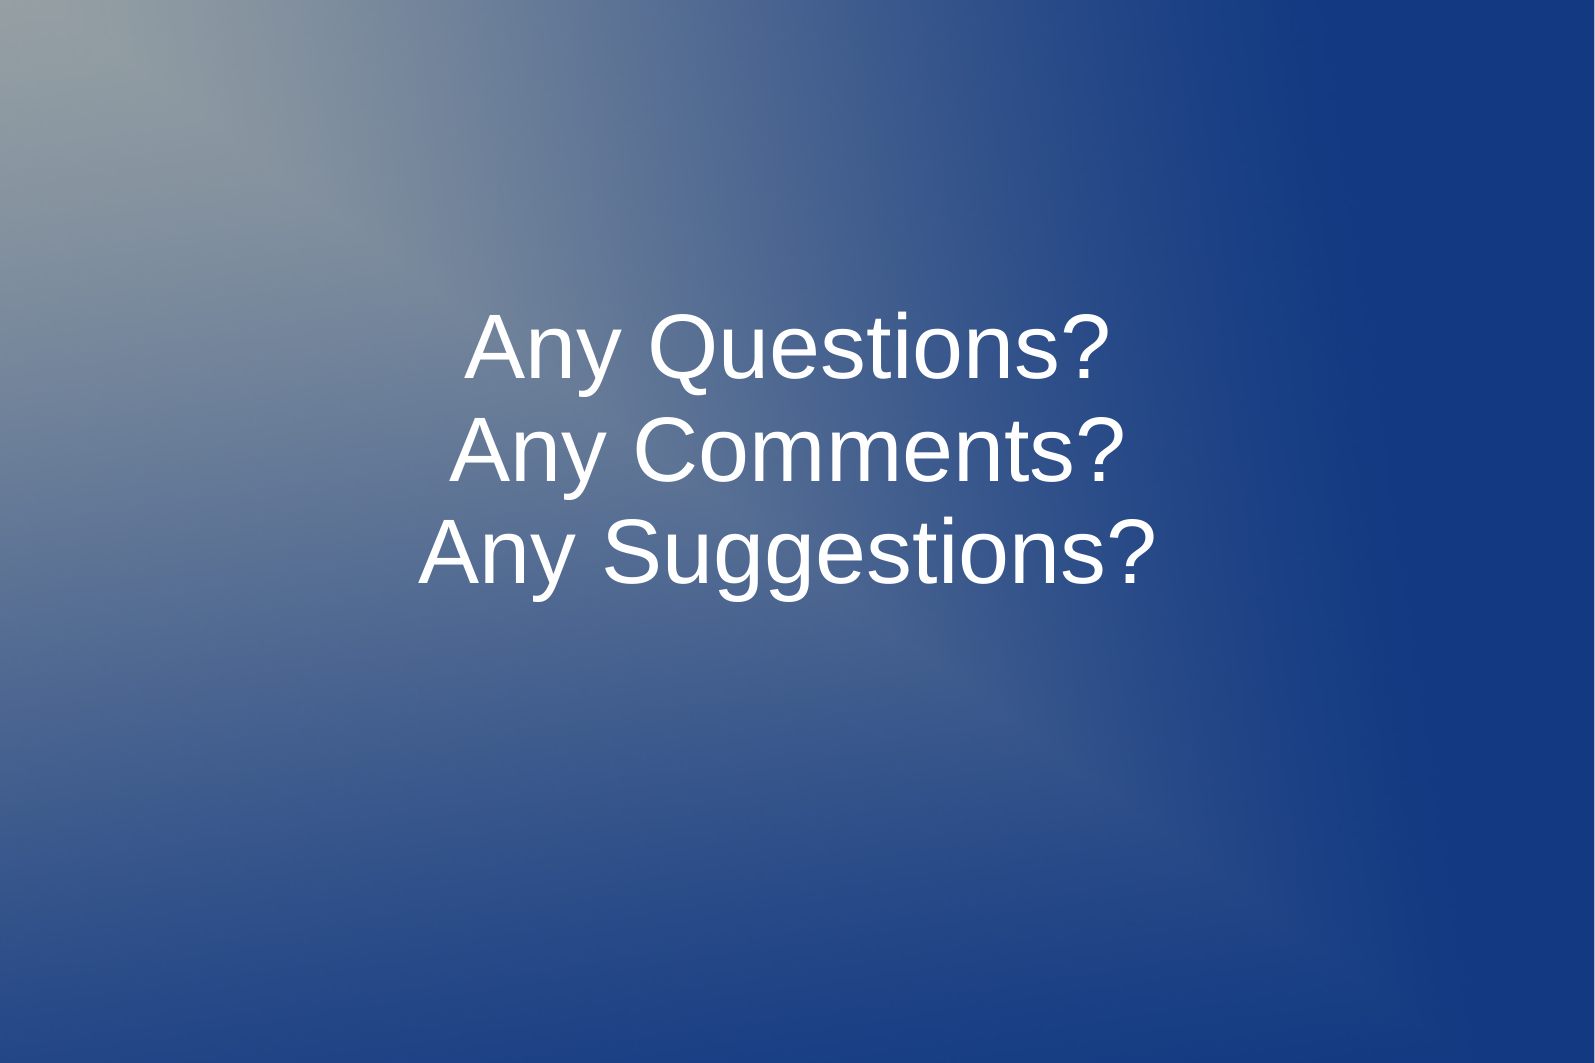

# Any Questions? Any Comments? Any Suggestions?